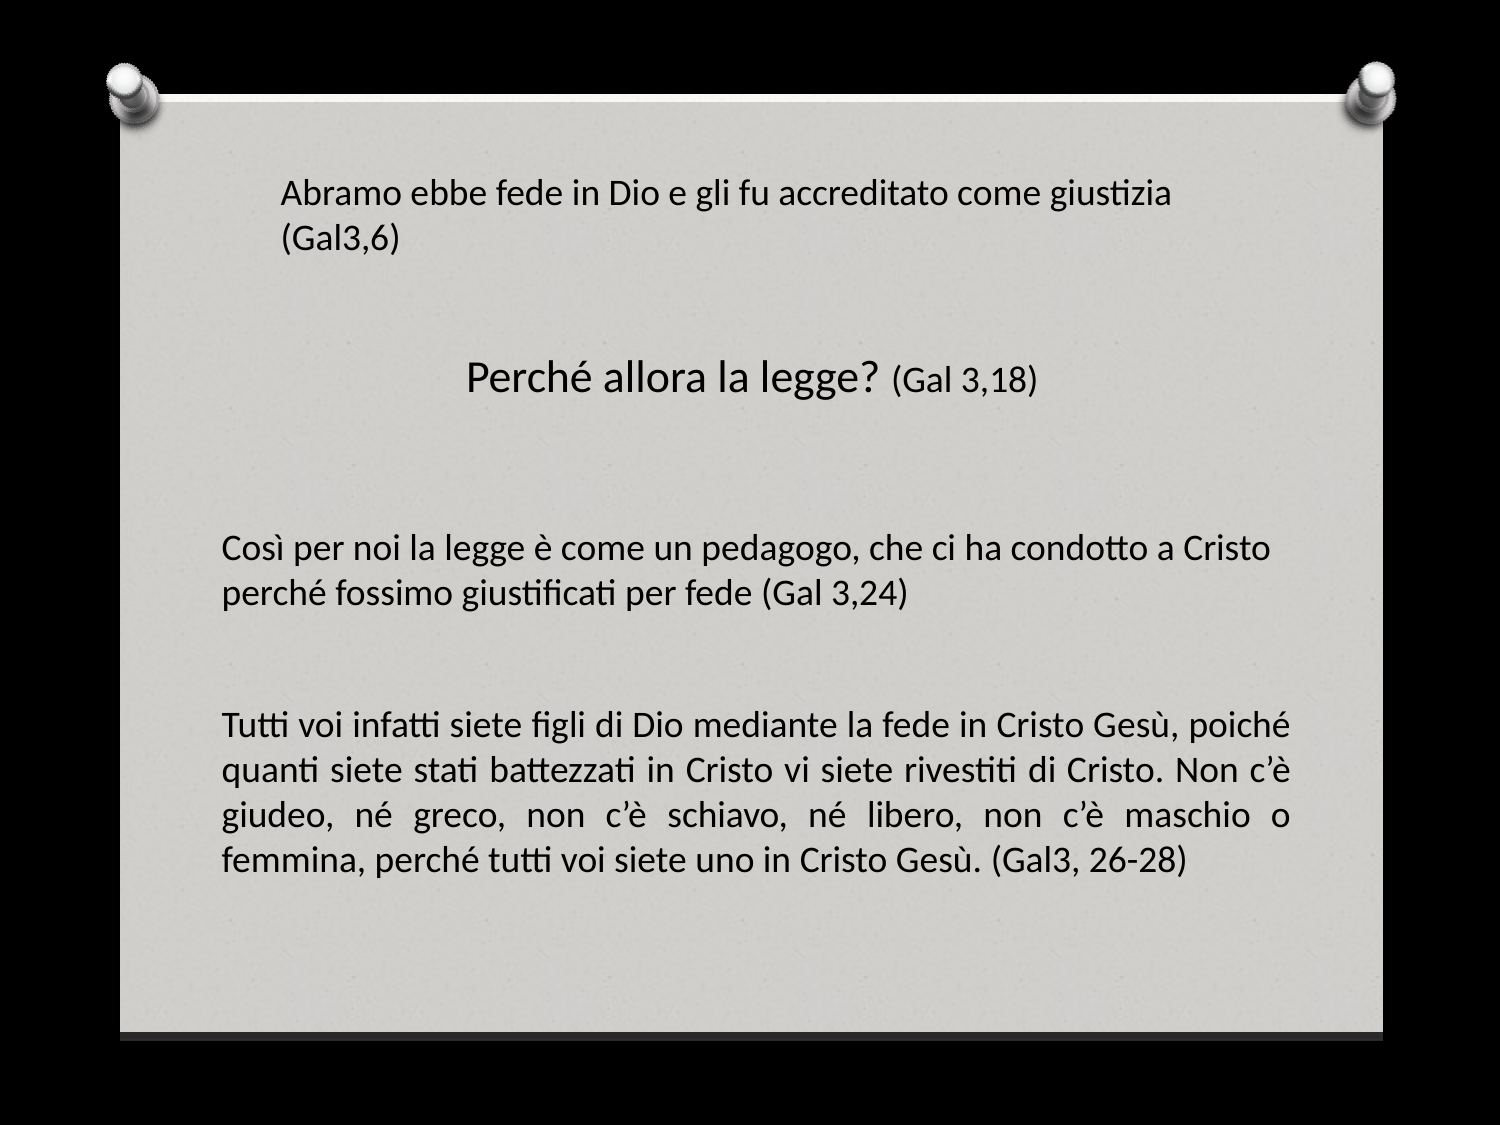

Abramo ebbe fede in Dio e gli fu accreditato come giustizia (Gal3,6)
Perché allora la legge? (Gal 3,18)
Così per noi la legge è come un pedagogo, che ci ha condotto a Cristo perché fossimo giustificati per fede (Gal 3,24)
Tutti voi infatti siete figli di Dio mediante la fede in Cristo Gesù, poiché quanti siete stati battezzati in Cristo vi siete rivestiti di Cristo. Non c’è giudeo, né greco, non c’è schiavo, né libero, non c’è maschio o femmina, perché tutti voi siete uno in Cristo Gesù. (Gal3, 26-28)